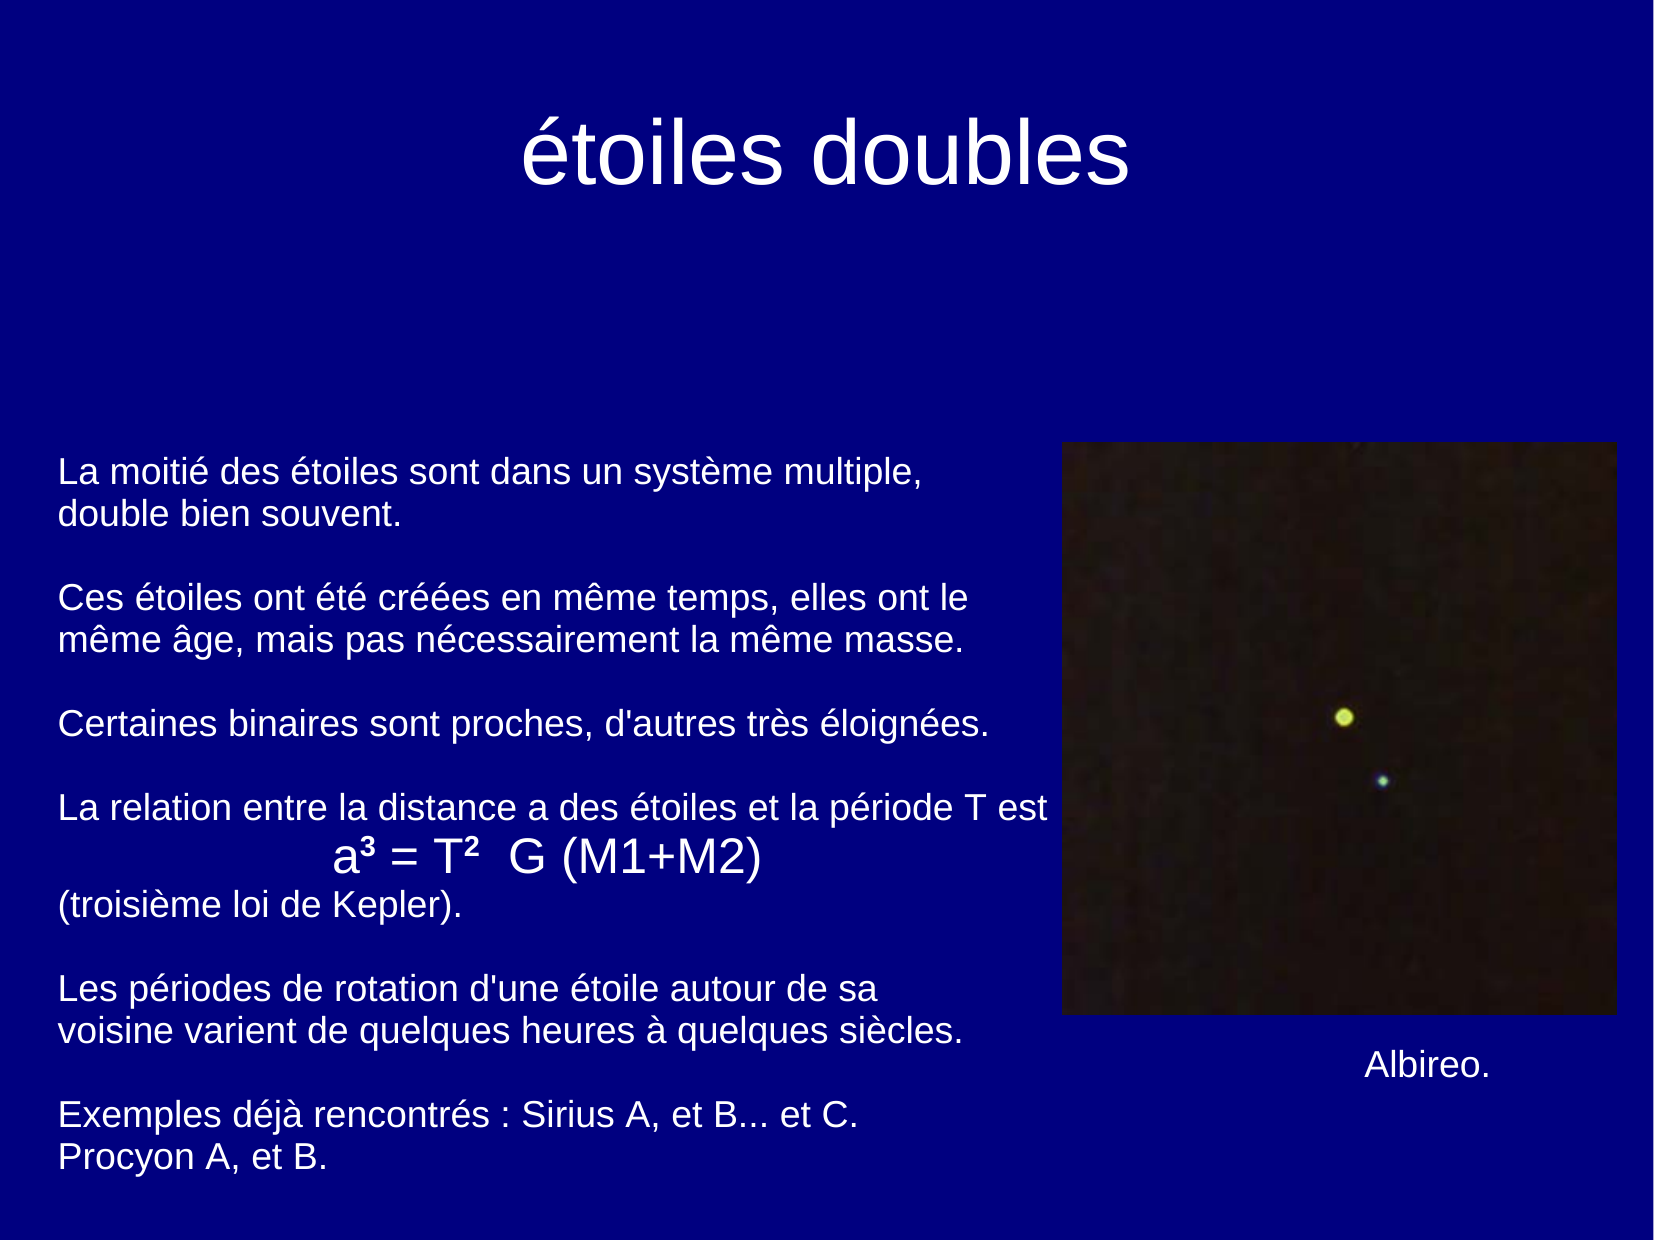

# étoiles doubles
La moitié des étoiles sont dans un système multiple,
double bien souvent.
Ces étoiles ont été créées en même temps, elles ont le
même âge, mais pas nécessairement la même masse.
Certaines binaires sont proches, d'autres très éloignées.
La relation entre la distance a des étoiles et la période T est
 a3 = T2 G (M1+M2)
(troisième loi de Kepler).
Les périodes de rotation d'une étoile autour de sa
voisine varient de quelques heures à quelques siècles.
Exemples déjà rencontrés : Sirius A, et B... et C.
Procyon A, et B.
Albireo.